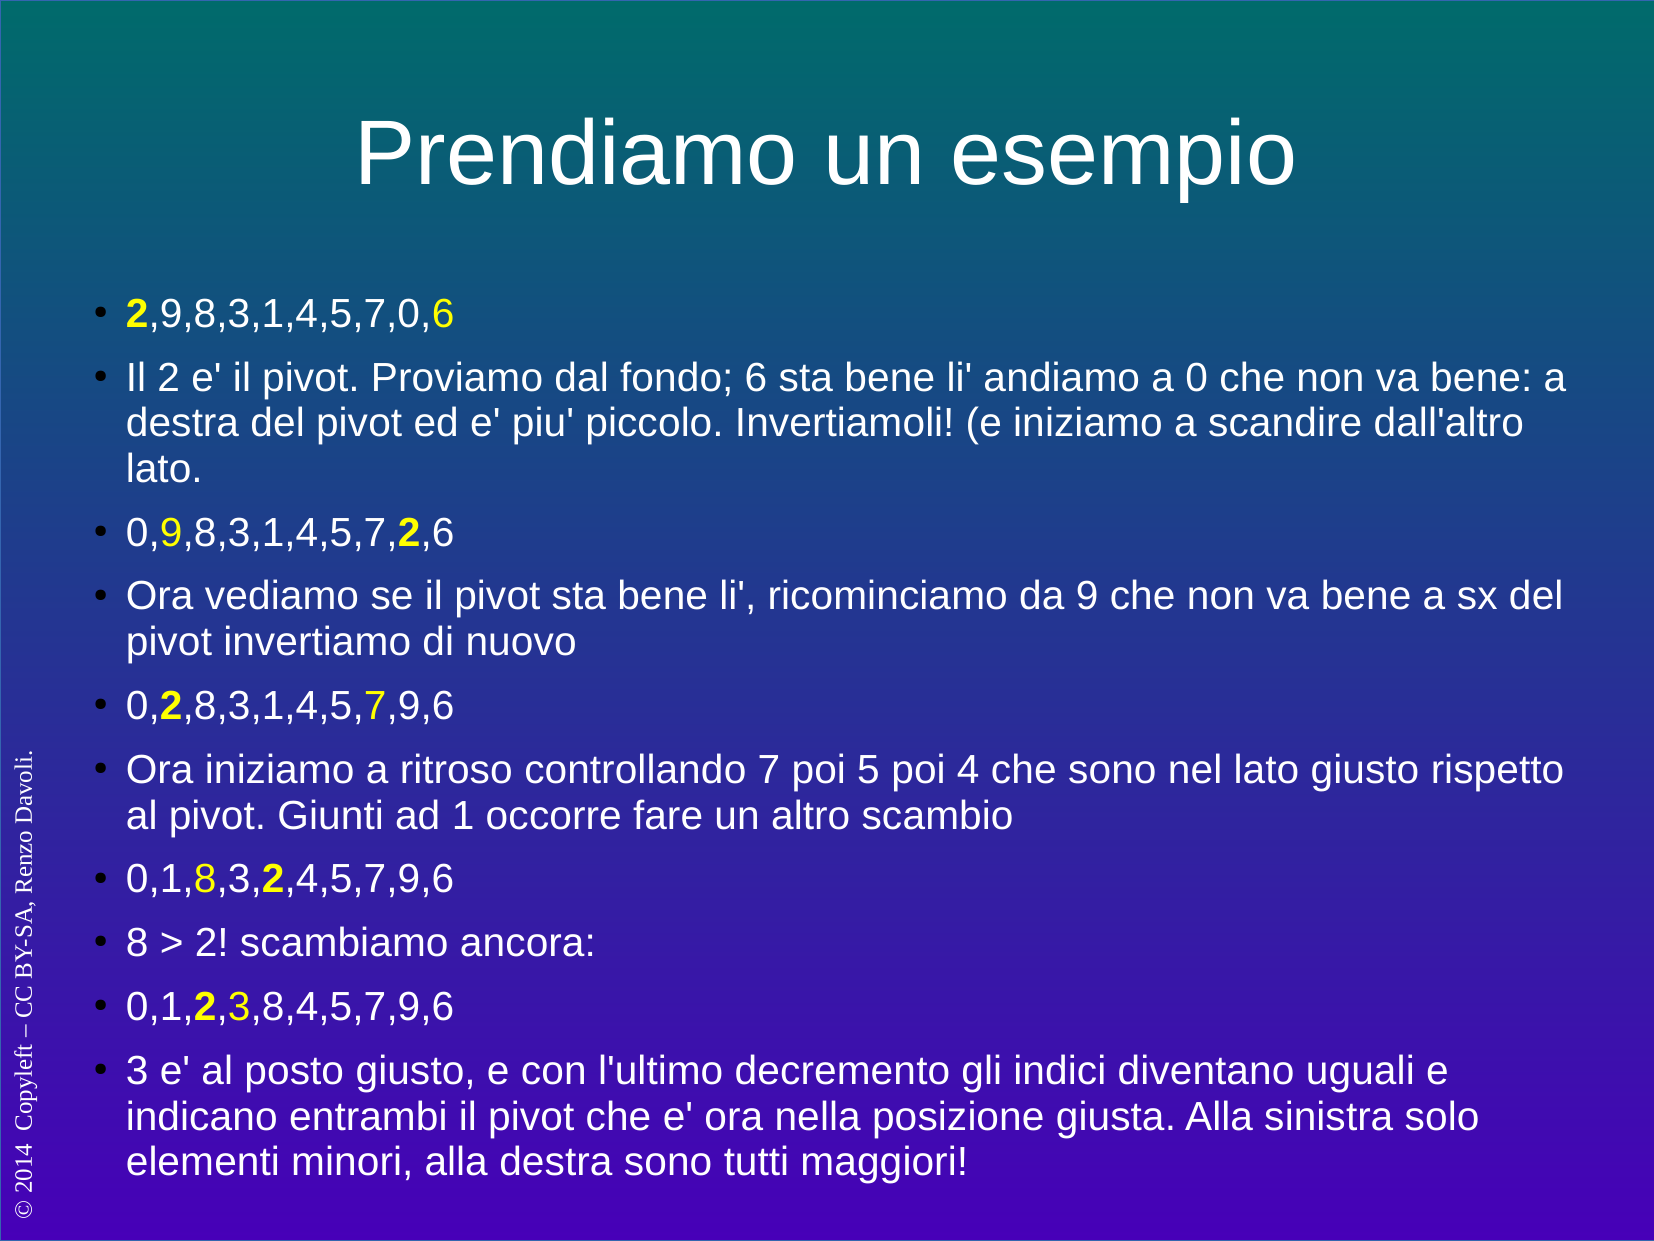

# Prendiamo un esempio
2,9,8,3,1,4,5,7,0,6
Il 2 e' il pivot. Proviamo dal fondo; 6 sta bene li' andiamo a 0 che non va bene: a destra del pivot ed e' piu' piccolo. Invertiamoli! (e iniziamo a scandire dall'altro lato.
0,9,8,3,1,4,5,7,2,6
Ora vediamo se il pivot sta bene li', ricominciamo da 9 che non va bene a sx del pivot invertiamo di nuovo
0,2,8,3,1,4,5,7,9,6
Ora iniziamo a ritroso controllando 7 poi 5 poi 4 che sono nel lato giusto rispetto al pivot. Giunti ad 1 occorre fare un altro scambio
0,1,8,3,2,4,5,7,9,6
8 > 2! scambiamo ancora:
0,1,2,3,8,4,5,7,9,6
3 e' al posto giusto, e con l'ultimo decremento gli indici diventano uguali e indicano entrambi il pivot che e' ora nella posizione giusta. Alla sinistra solo elementi minori, alla destra sono tutti maggiori!